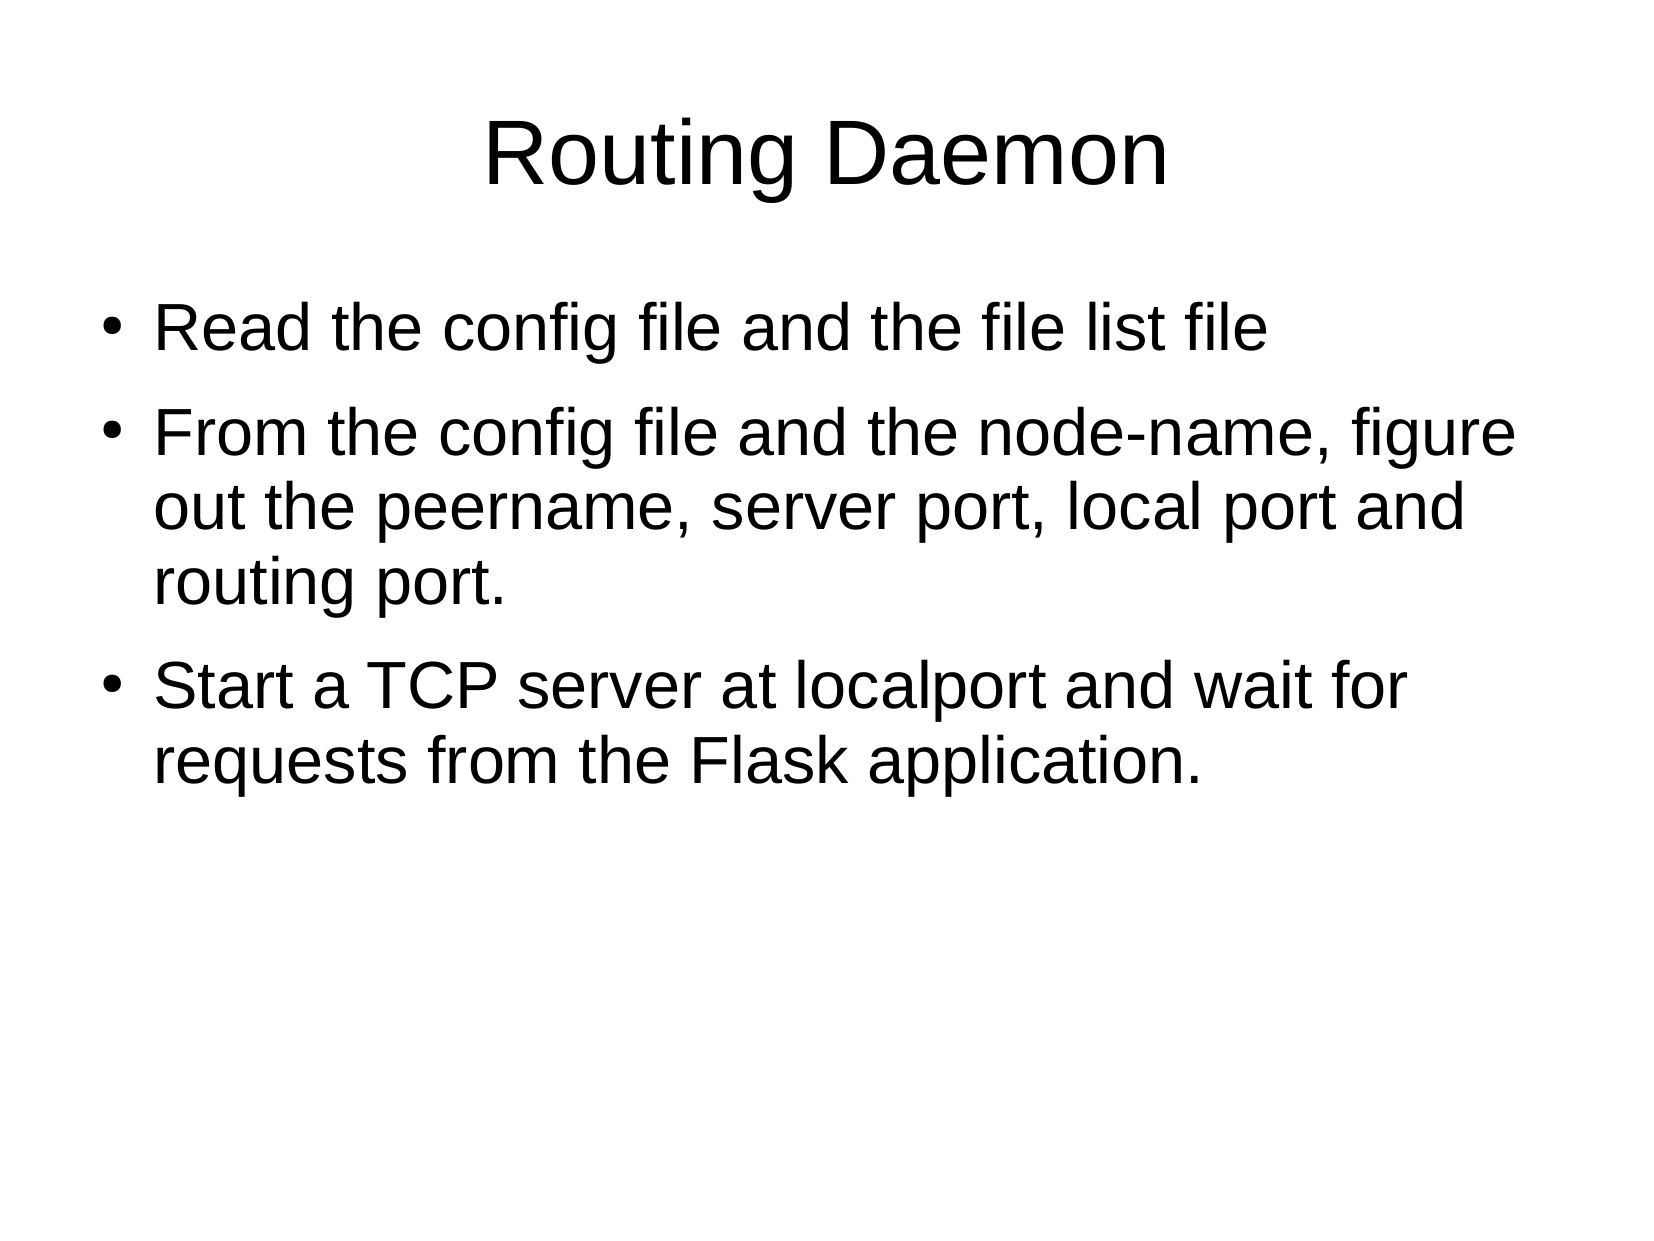

# Routing Daemon
Read the config file and the file list file
From the config file and the node-name, figure out the peername, server port, local port and routing port.
Start a TCP server at localport and wait for requests from the Flask application.